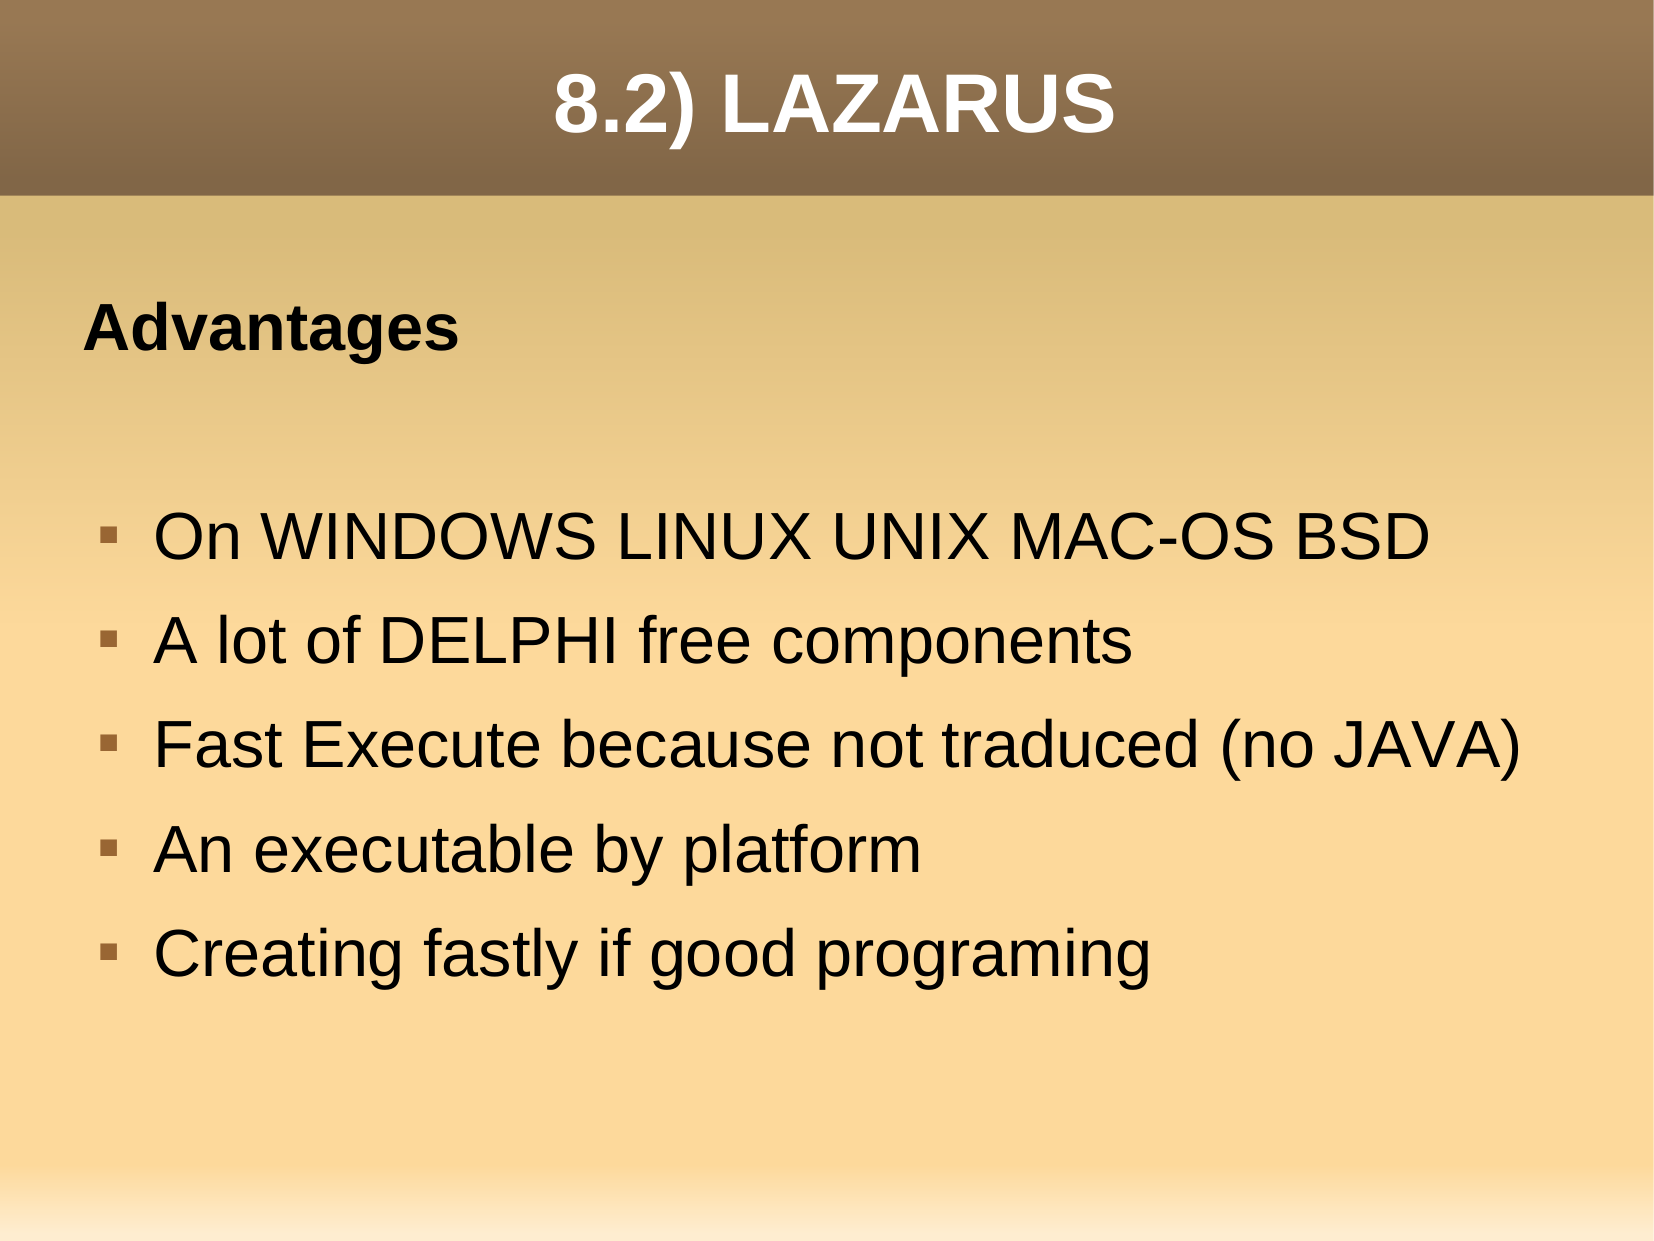

# 8.2) LAZARUS
Advantages
On WINDOWS LINUX UNIX MAC-OS BSD
A lot of DELPHI free components
Fast Execute because not traduced (no JAVA)
An executable by platform
Creating fastly if good programing